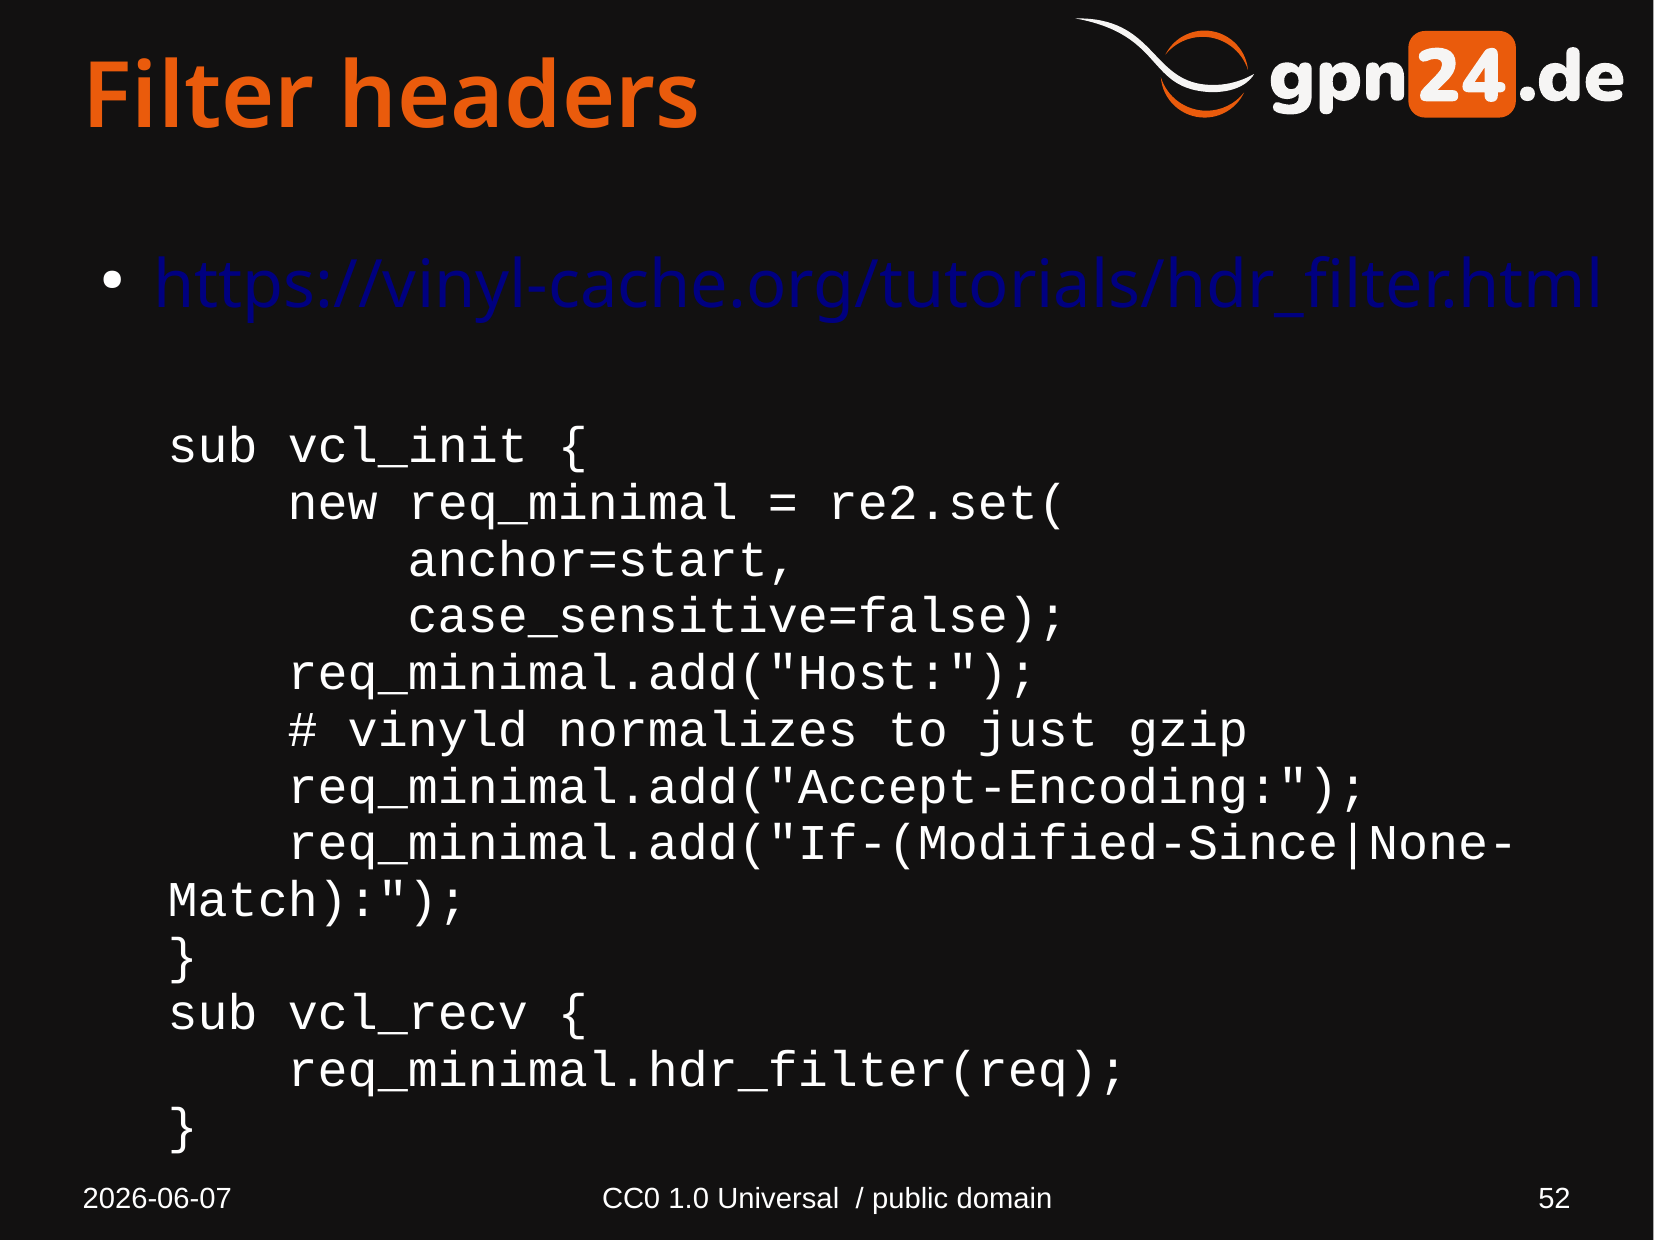

# Filter headers
https://vinyl-cache.org/tutorials/hdr_filter.html
sub vcl_init {
 new req_minimal = re2.set(
 anchor=start,
 case_sensitive=false);
 req_minimal.add("Host:");
 # vinyld normalizes to just gzip
 req_minimal.add("Accept-Encoding:");
 req_minimal.add("If-(Modified-Since|None-Match):");
}
sub vcl_recv {
 req_minimal.hdr_filter(req);
}
2026-06-07
CC0 1.0 Universal / public domain
52